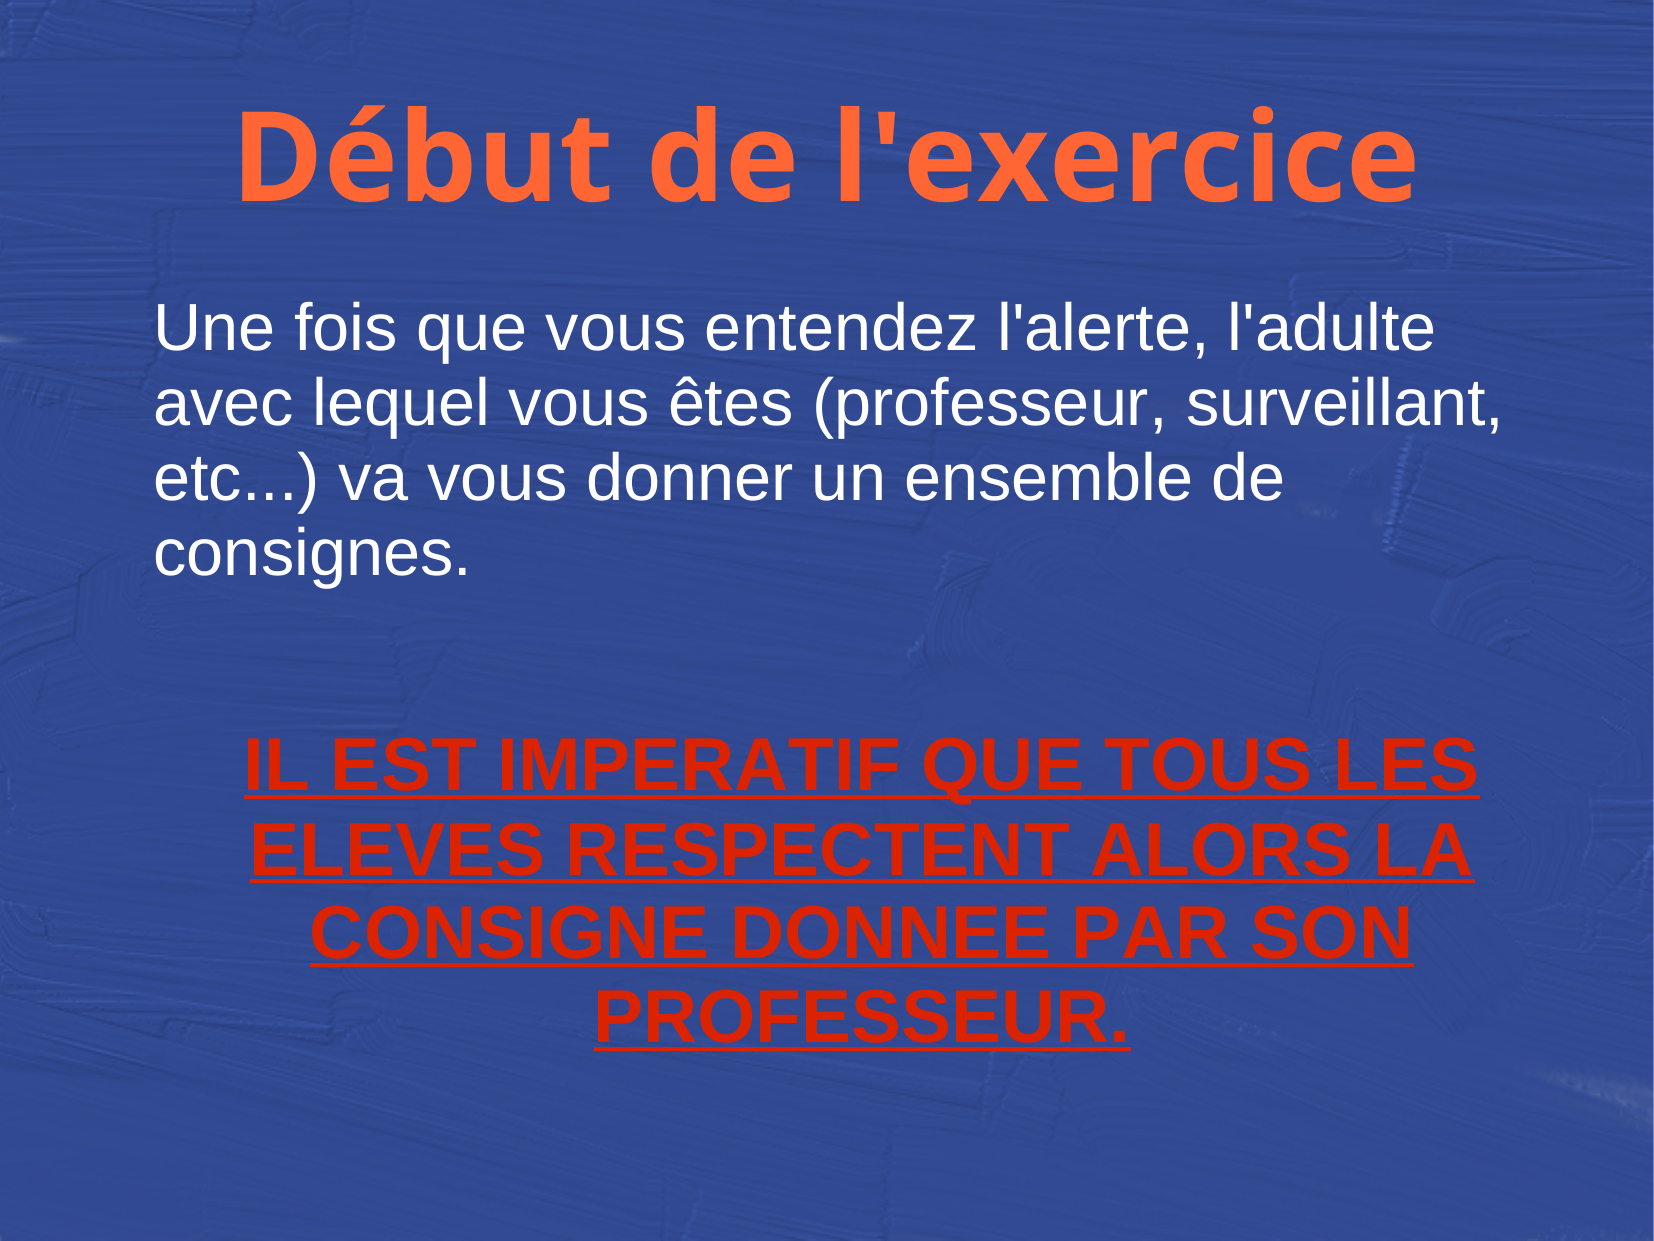

# Début de l'exercice
Une fois que vous entendez l'alerte, l'adulte avec lequel vous êtes (professeur, surveillant, etc...) va vous donner un ensemble de consignes.
IL EST IMPERATIF QUE TOUS LES ELEVES RESPECTENT ALORS LA CONSIGNE DONNEE PAR SON PROFESSEUR.